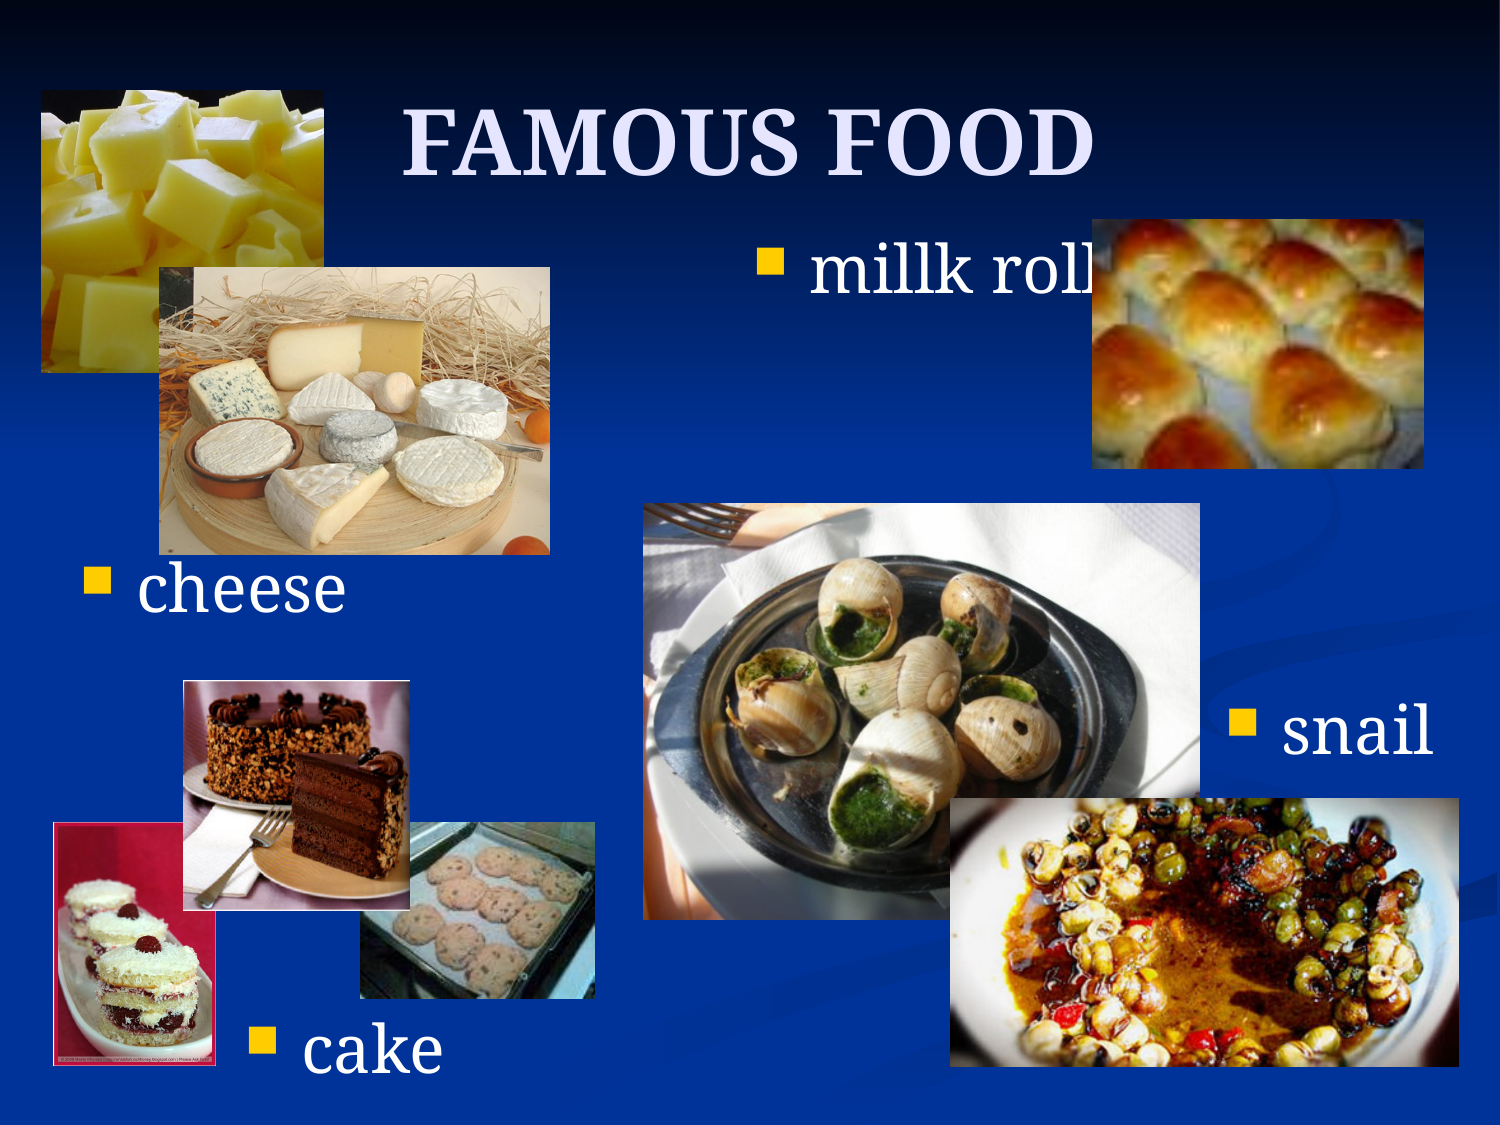

# FAMOUS FOOD
millk roll
cheese
snail
cake